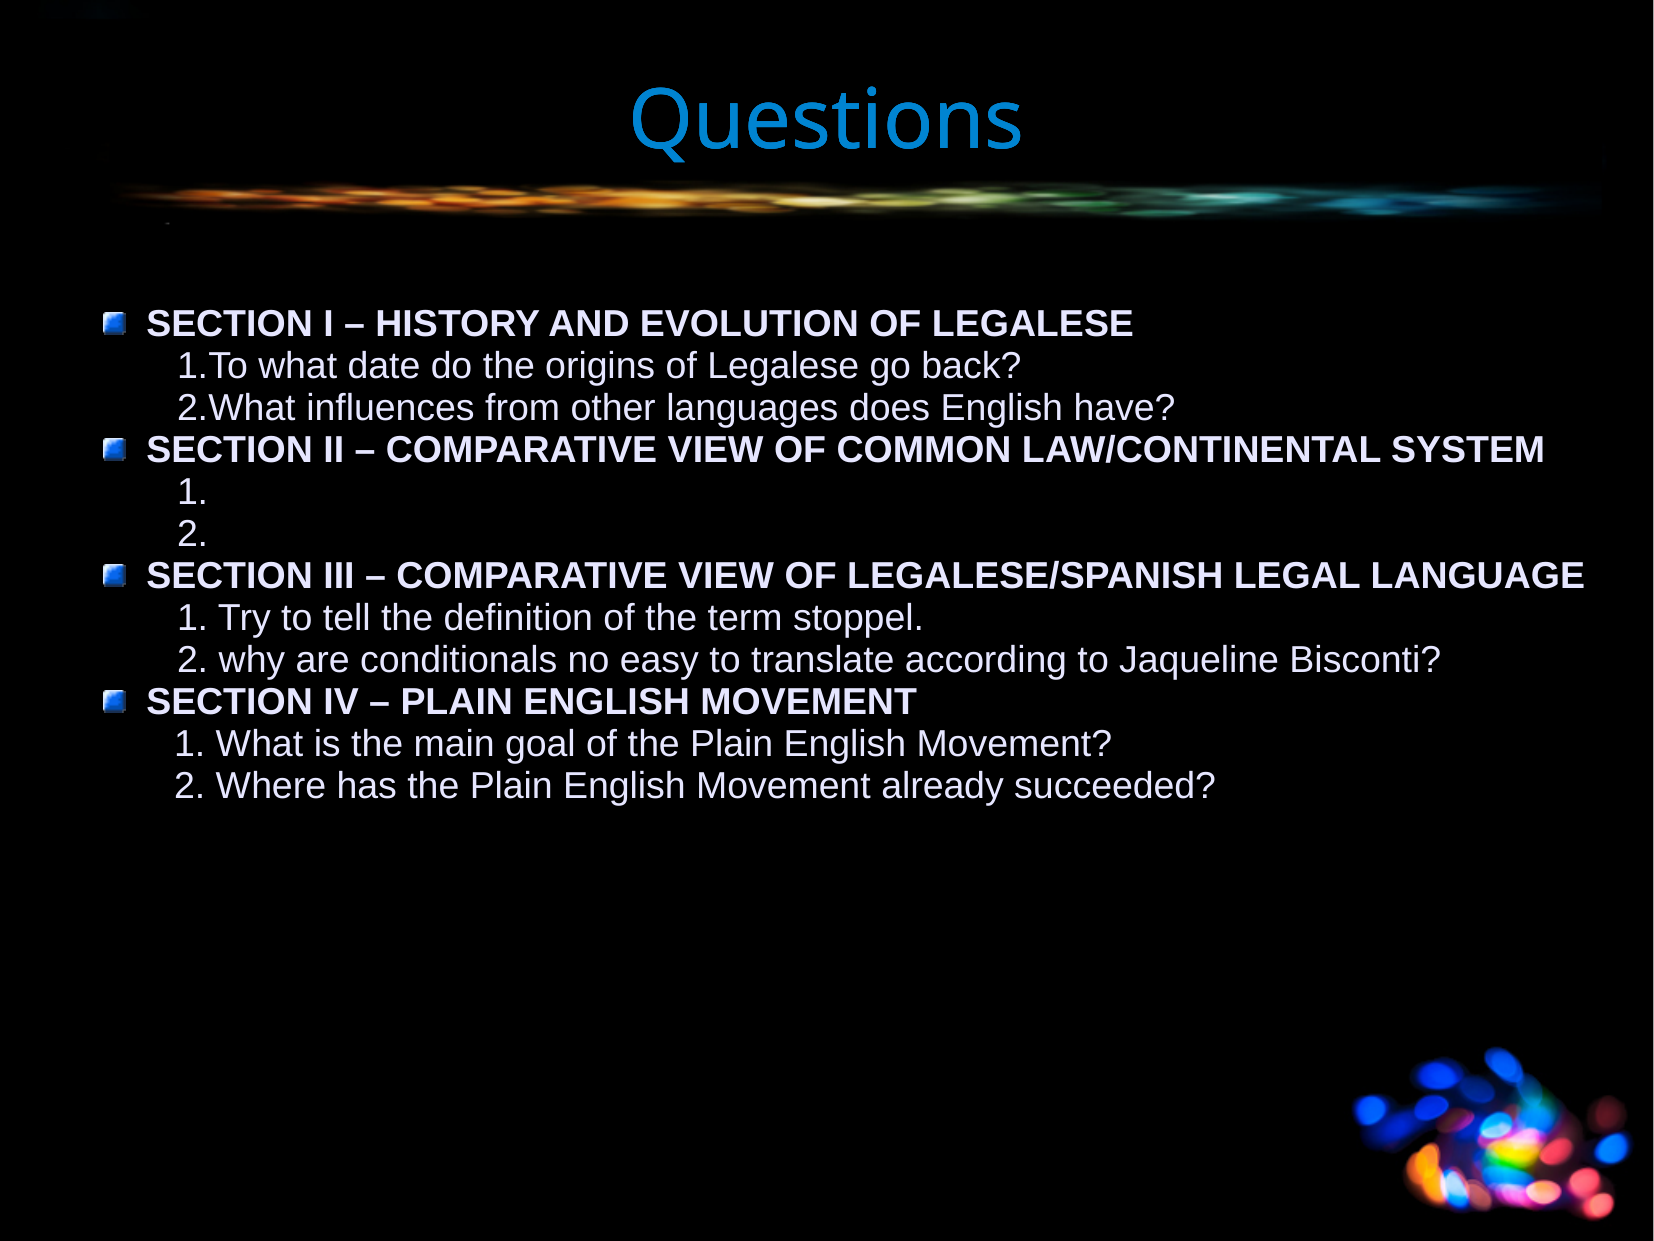

# Questions
Questions
Questions
 SECTION I – HISTORY AND EVOLUTION OF LEGALESE
	1.To what date do the origins of Legalese go back?
	2.What influences from other languages does English have?
 SECTION II – COMPARATIVE VIEW OF COMMON LAW/CONTINENTAL SYSTEM
	1.
	2.
 SECTION III – COMPARATIVE VIEW OF LEGALESE/SPANISH LEGAL LANGUAGE
	1. Try to tell the definition of the term stoppel.
	2. why are conditionals no easy to translate according to Jaqueline Bisconti?
 SECTION IV – PLAIN ENGLISH MOVEMENT
1. What is the main goal of the Plain English Movement?
2. Where has the Plain English Movement already succeeded?